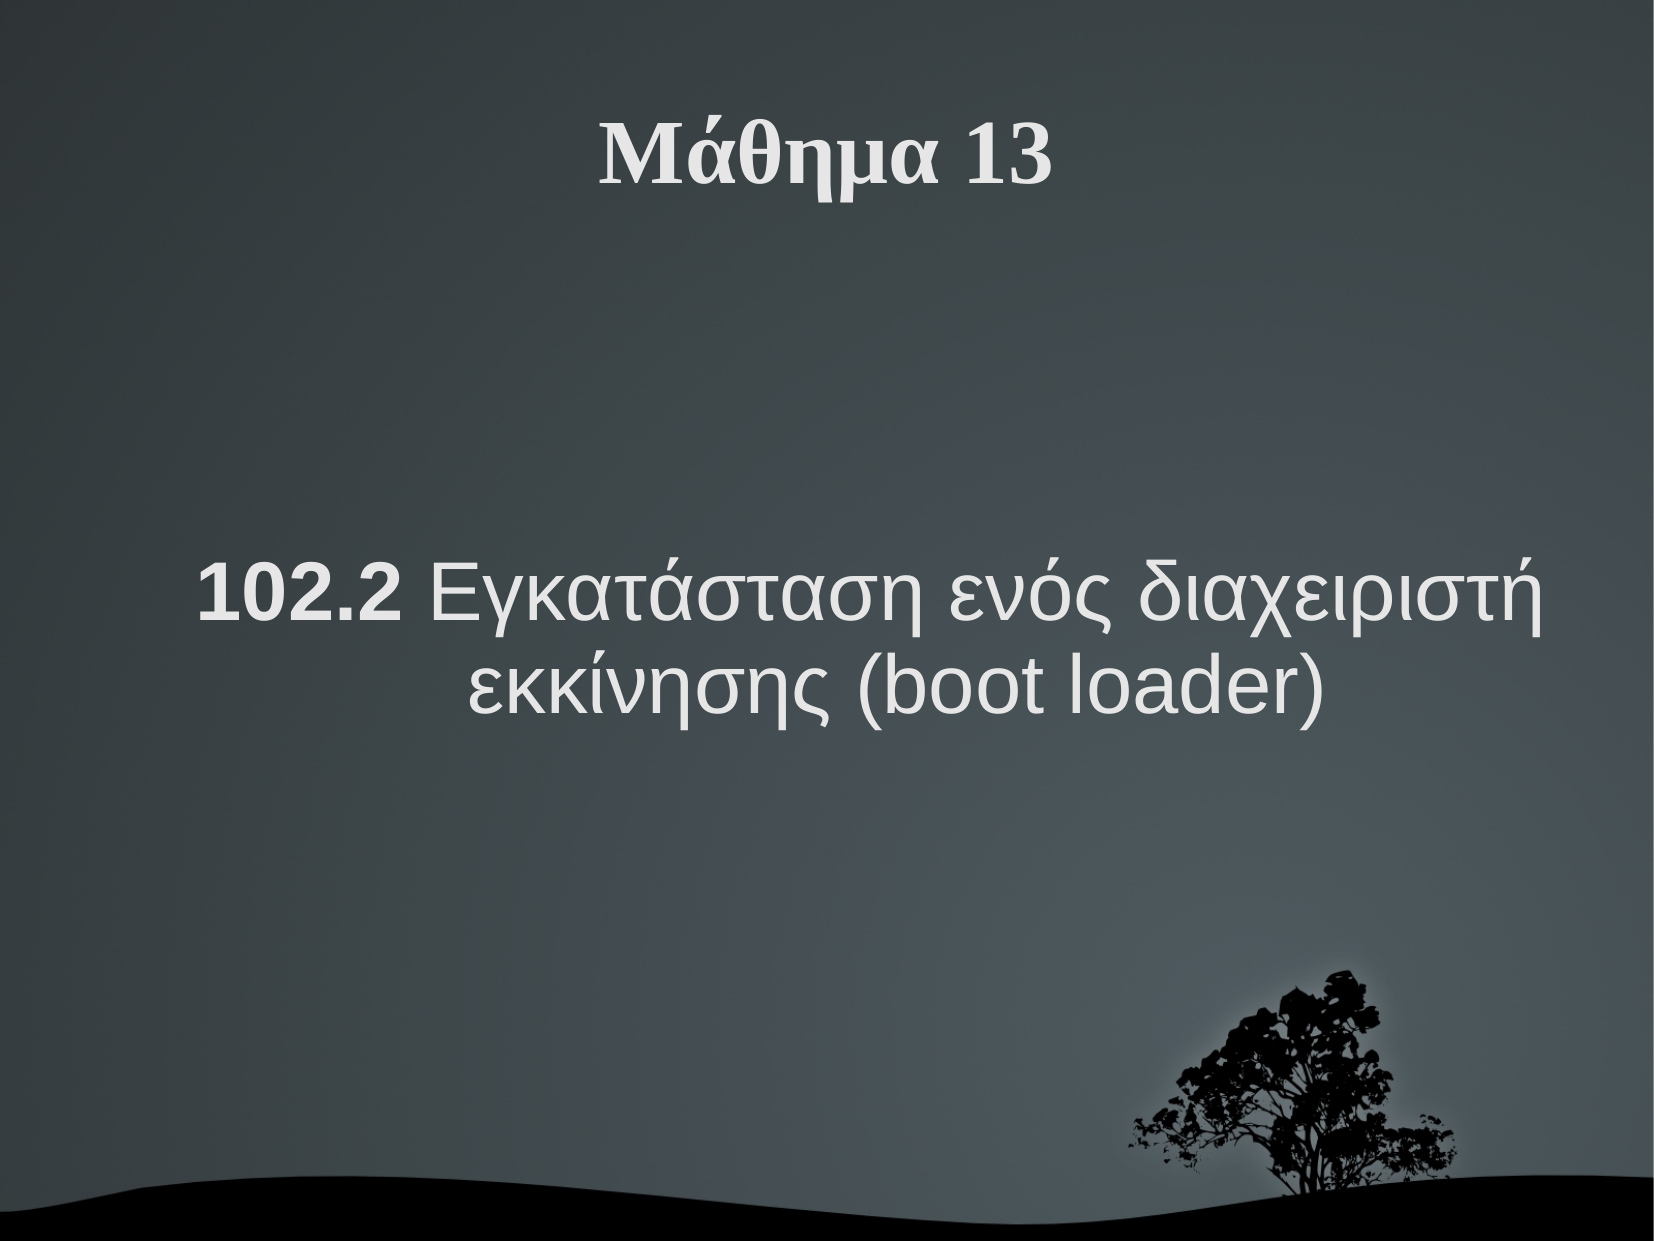

# Μάθημα 13
102.2 Εγκατάσταση ενός διαχειριστή εκκίνησης (boot loader)